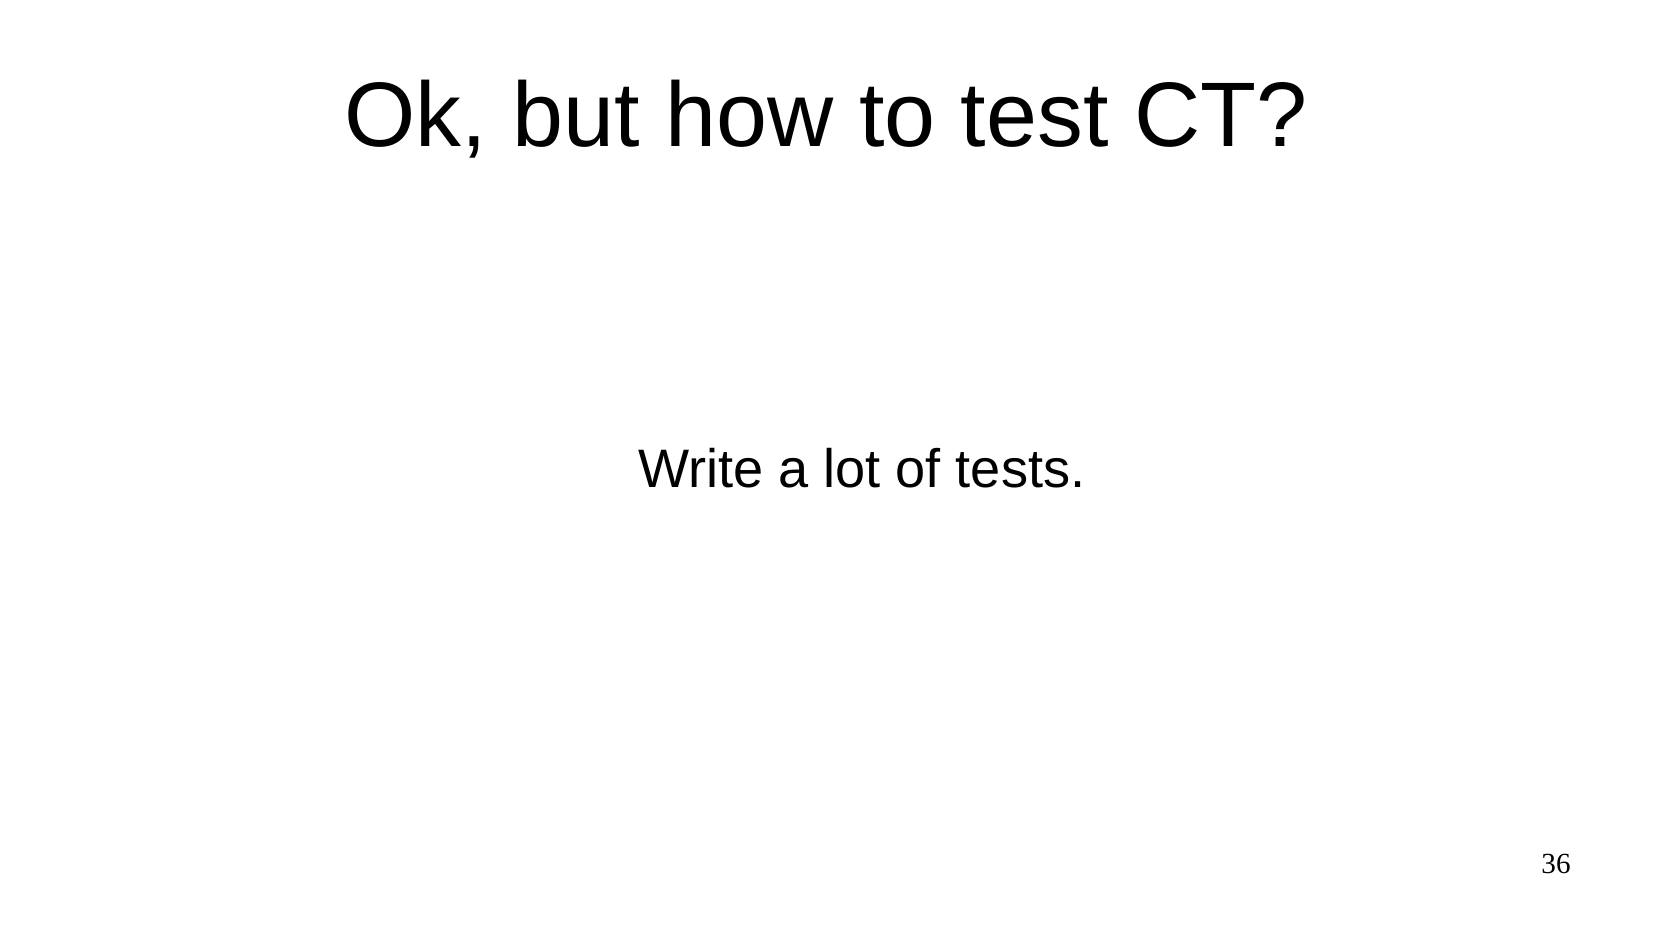

# Ok, but how to test CT?
Write a lot of tests.
36